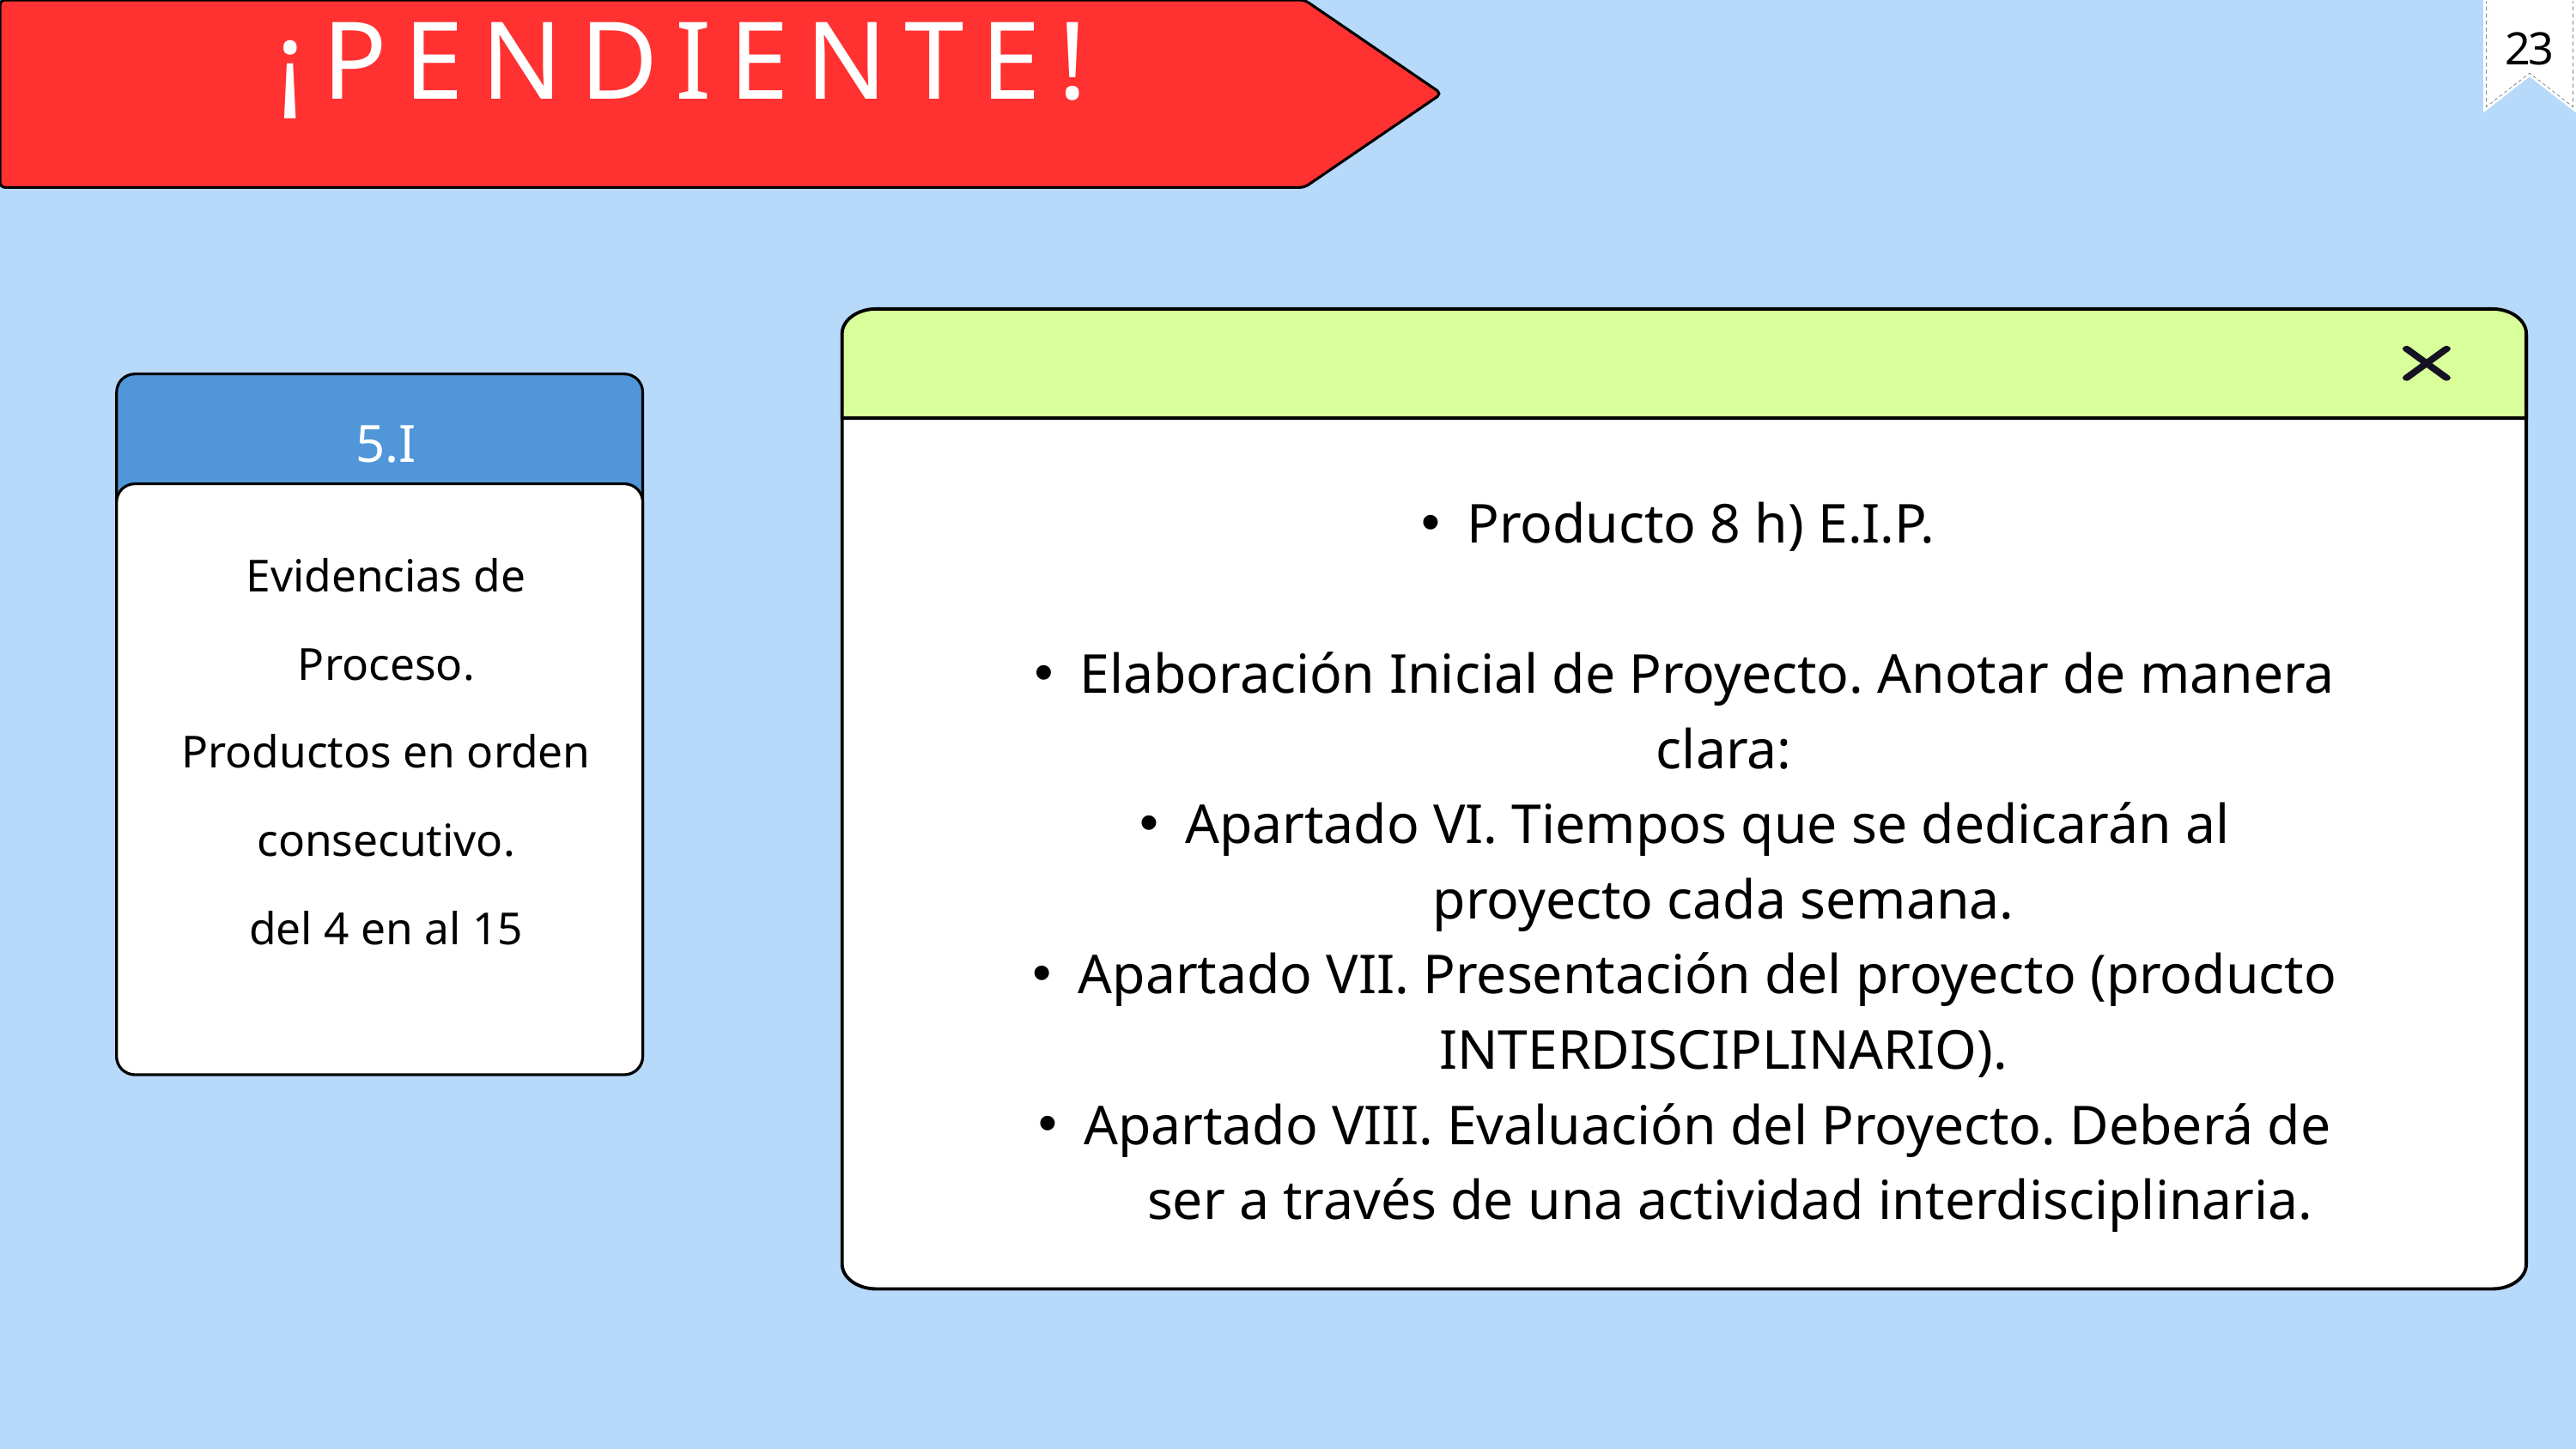

¡PENDIENTE!
23
5.I
Producto 8 h) E.I.P.
Elaboración Inicial de Proyecto. Anotar de manera clara:
Apartado VI. Tiempos que se dedicarán al proyecto cada semana.
Apartado VII. Presentación del proyecto (producto INTERDISCIPLINARIO).
Apartado VIII. Evaluación del Proyecto. Deberá de ser a través de una actividad interdisciplinaria.
Evidencias de Proceso.
Productos en orden consecutivo.
del 4 en al 15